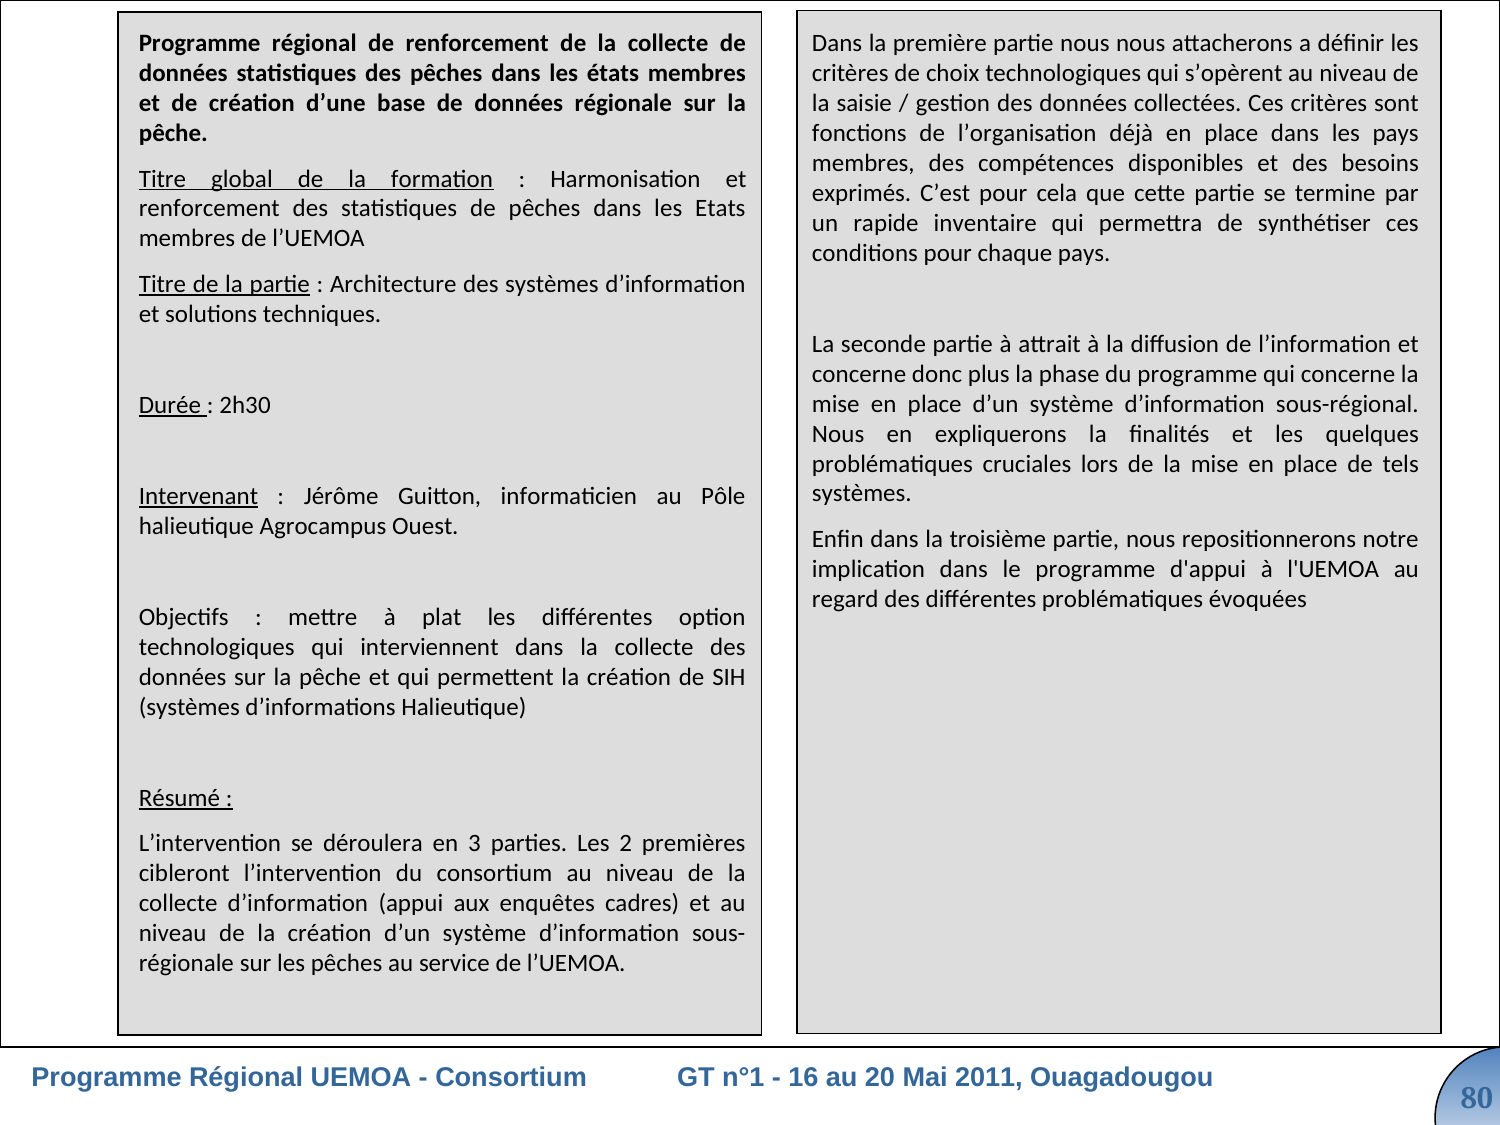

Programme régional de renforcement de la collecte de données statistiques des pêches dans les états membres et de création d’une base de données régionale sur la pêche.
Titre global de la formation : Harmonisation et renforcement des statistiques de pêches dans les Etats membres de l’UEMOA
Titre de la partie : Architecture des systèmes d’information et solutions techniques.
Durée : 2h30
Intervenant : Jérôme Guitton, informaticien au Pôle halieutique Agrocampus Ouest.
Objectifs : mettre à plat les différentes option technologiques qui interviennent dans la collecte des données sur la pêche et qui permettent la création de SIH (systèmes d’informations Halieutique)
Résumé :
L’intervention se déroulera en 3 parties. Les 2 premières cibleront l’intervention du consortium au niveau de la collecte d’information (appui aux enquêtes cadres) et au niveau de la création d’un système d’information sous-régionale sur les pêches au service de l’UEMOA.
Dans la première partie nous nous attacherons a définir les critères de choix technologiques qui s’opèrent au niveau de la saisie / gestion des données collectées. Ces critères sont fonctions de l’organisation déjà en place dans les pays membres, des compétences disponibles et des besoins exprimés. C’est pour cela que cette partie se termine par un rapide inventaire qui permettra de synthétiser ces conditions pour chaque pays.
La seconde partie à attrait à la diffusion de l’information et concerne donc plus la phase du programme qui concerne la mise en place d’un système d’information sous-régional. Nous en expliquerons la finalités et les quelques problématiques cruciales lors de la mise en place de tels systèmes.
Enfin dans la troisième partie, nous repositionnerons notre implication dans le programme d'appui à l'UEMOA au regard des différentes problématiques évoquées